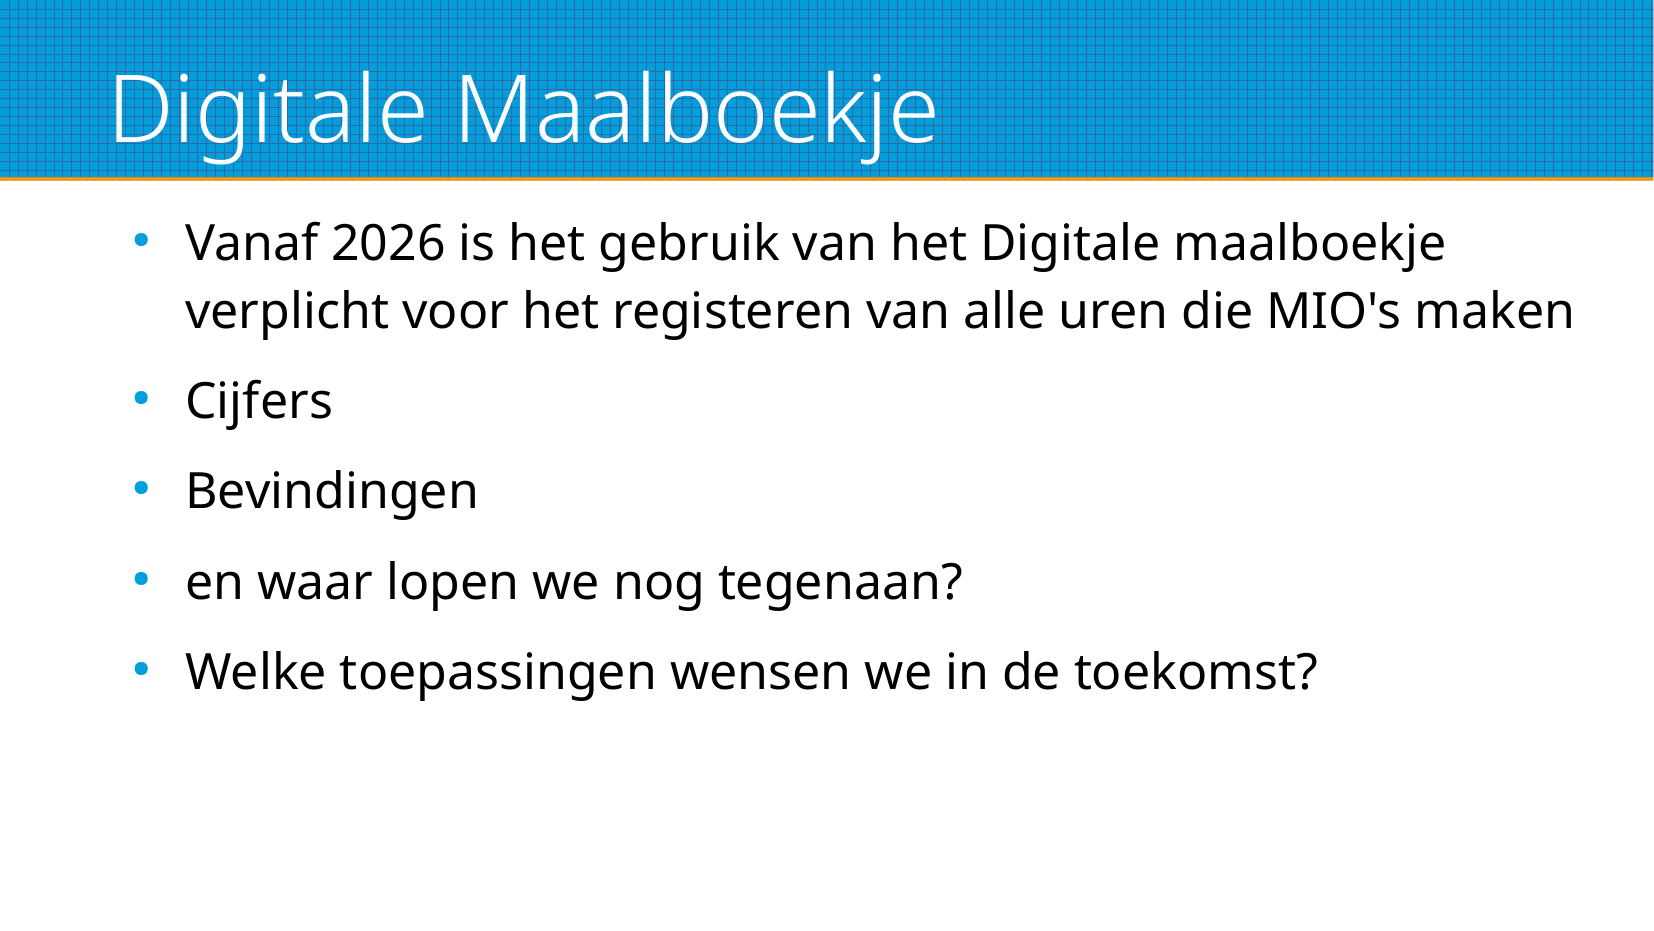

# Digitale Maalboekje
Vanaf 2026 is het gebruik van het Digitale maalboekje verplicht voor het registeren van alle uren die MIO's maken
Cijfers
Bevindingen
en waar lopen we nog tegenaan?
Welke toepassingen wensen we in de toekomst?